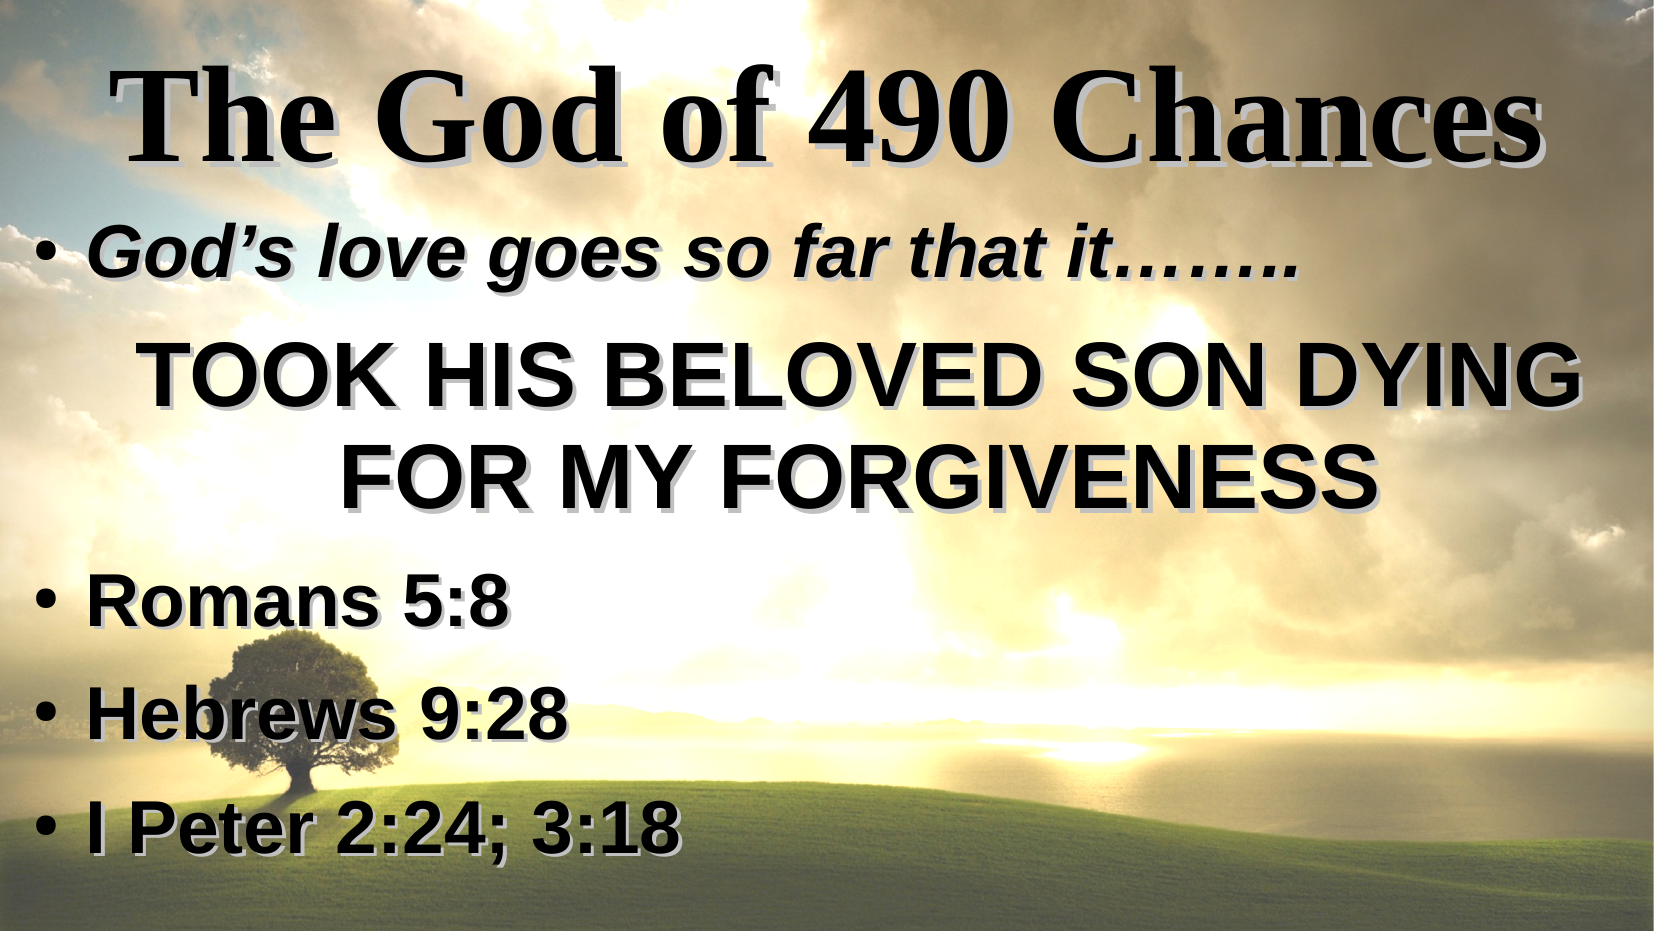

# The God of 490 Chances
God’s love goes so far that it……..
TOOK HIS BELOVED SON DYING FOR MY FORGIVENESS
Romans 5:8
Hebrews 9:28
I Peter 2:24; 3:18